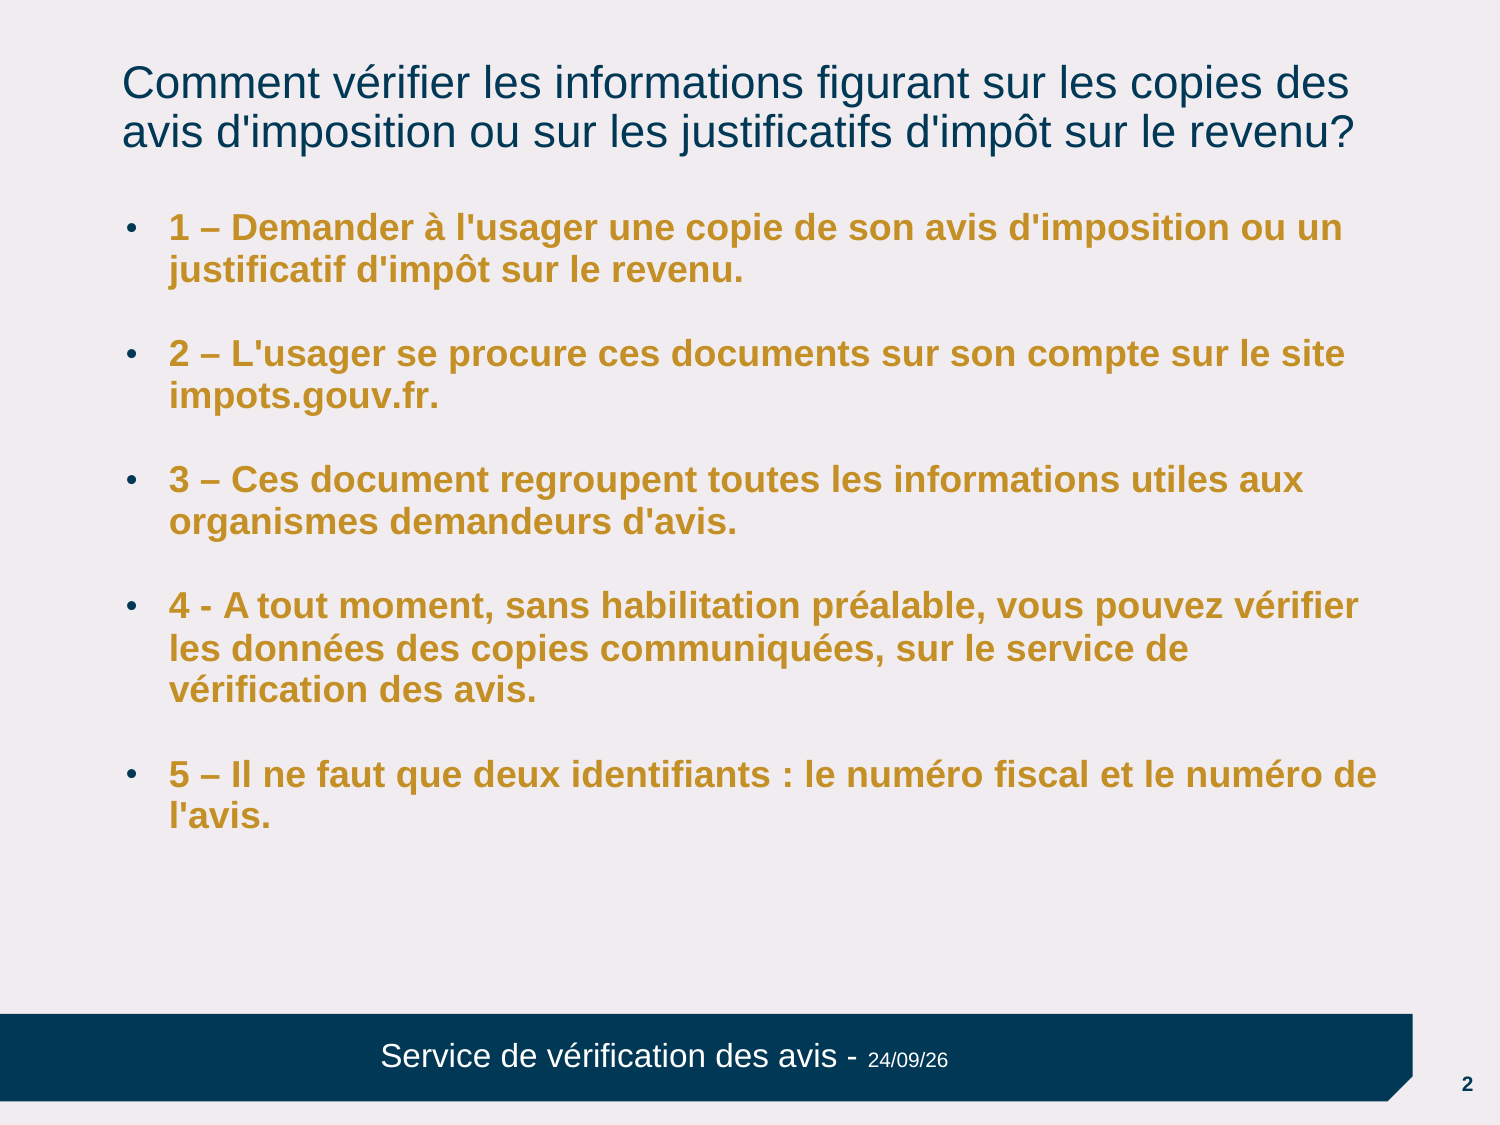

# Comment vérifier les informations figurant sur les copies des avis d'imposition ou sur les justificatifs d'impôt sur le revenu?
1 – Demander à l'usager une copie de son avis d'imposition ou un justificatif d'impôt sur le revenu.
2 – L'usager se procure ces documents sur son compte sur le site impots.gouv.fr.
3 – Ces document regroupent toutes les informations utiles aux organismes demandeurs d'avis.
4 - A tout moment, sans habilitation préalable, vous pouvez vérifier les données des copies communiquées, sur le service de vérification des avis.
5 – Il ne faut que deux identifiants : le numéro fiscal et le numéro de l'avis.